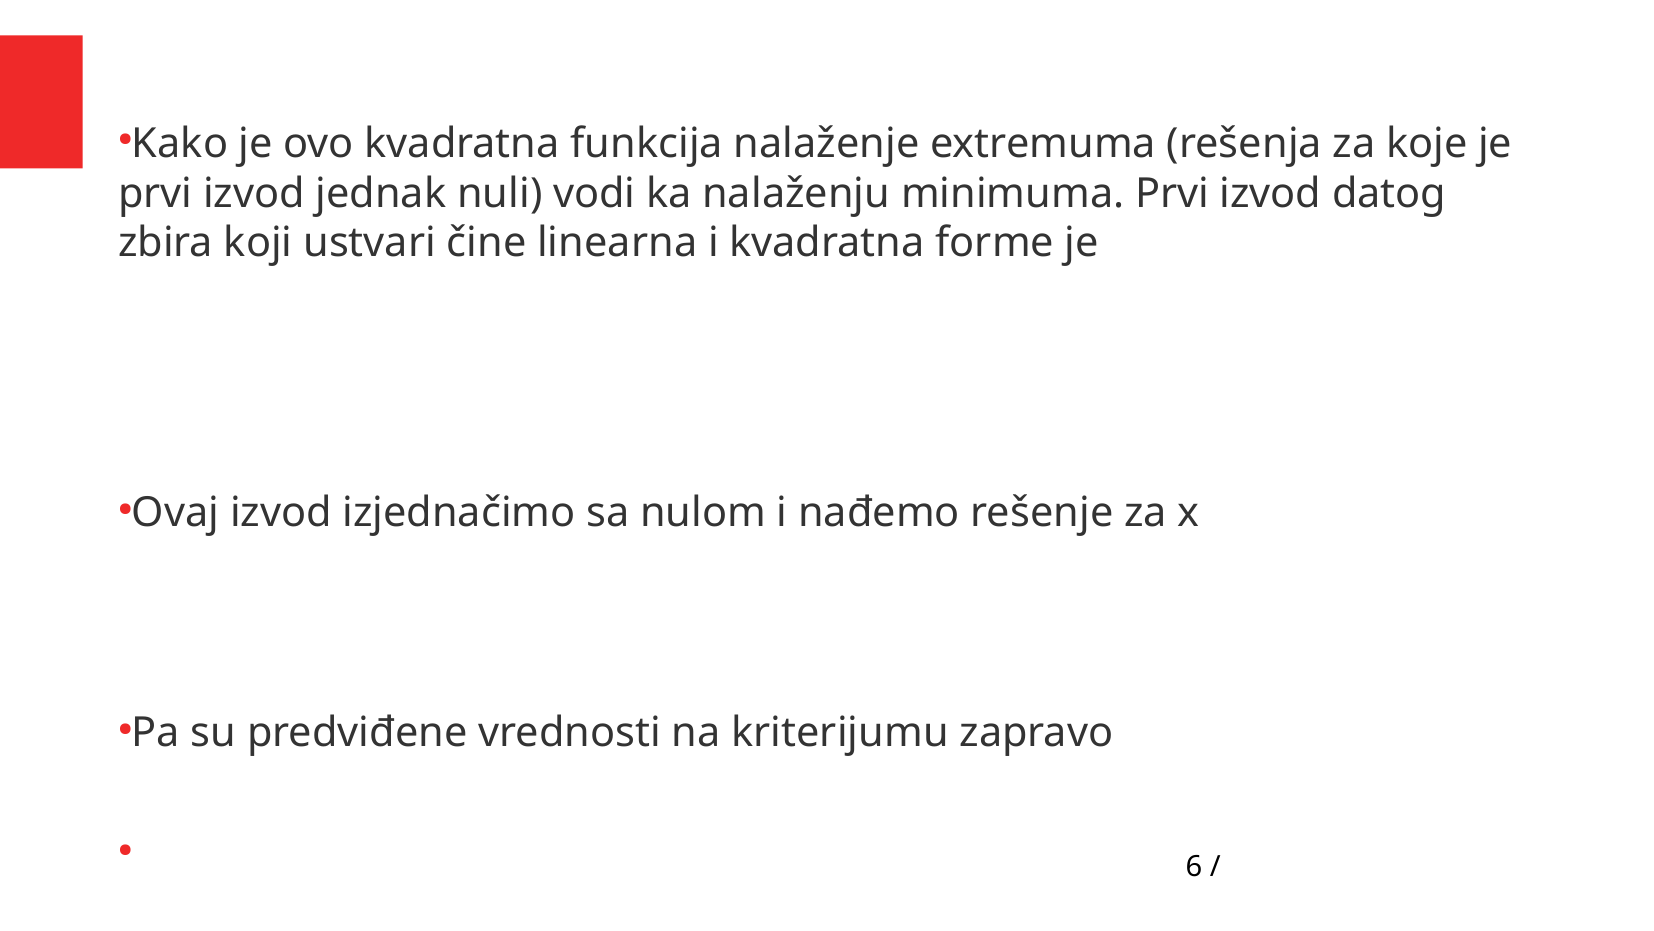

# Kako je ovo kvadratna funkcija nalaženje extremuma (rešenja za koje je prvi izvod jednak nuli) vodi ka nalaženju minimuma. Prvi izvod datog zbira koji ustvari čine linearna i kvadratna forme je
Ovaj izvod izjednačimo sa nulom i nađemo rešenje za x
Pa su predviđene vrednosti na kriterijumu zapravo